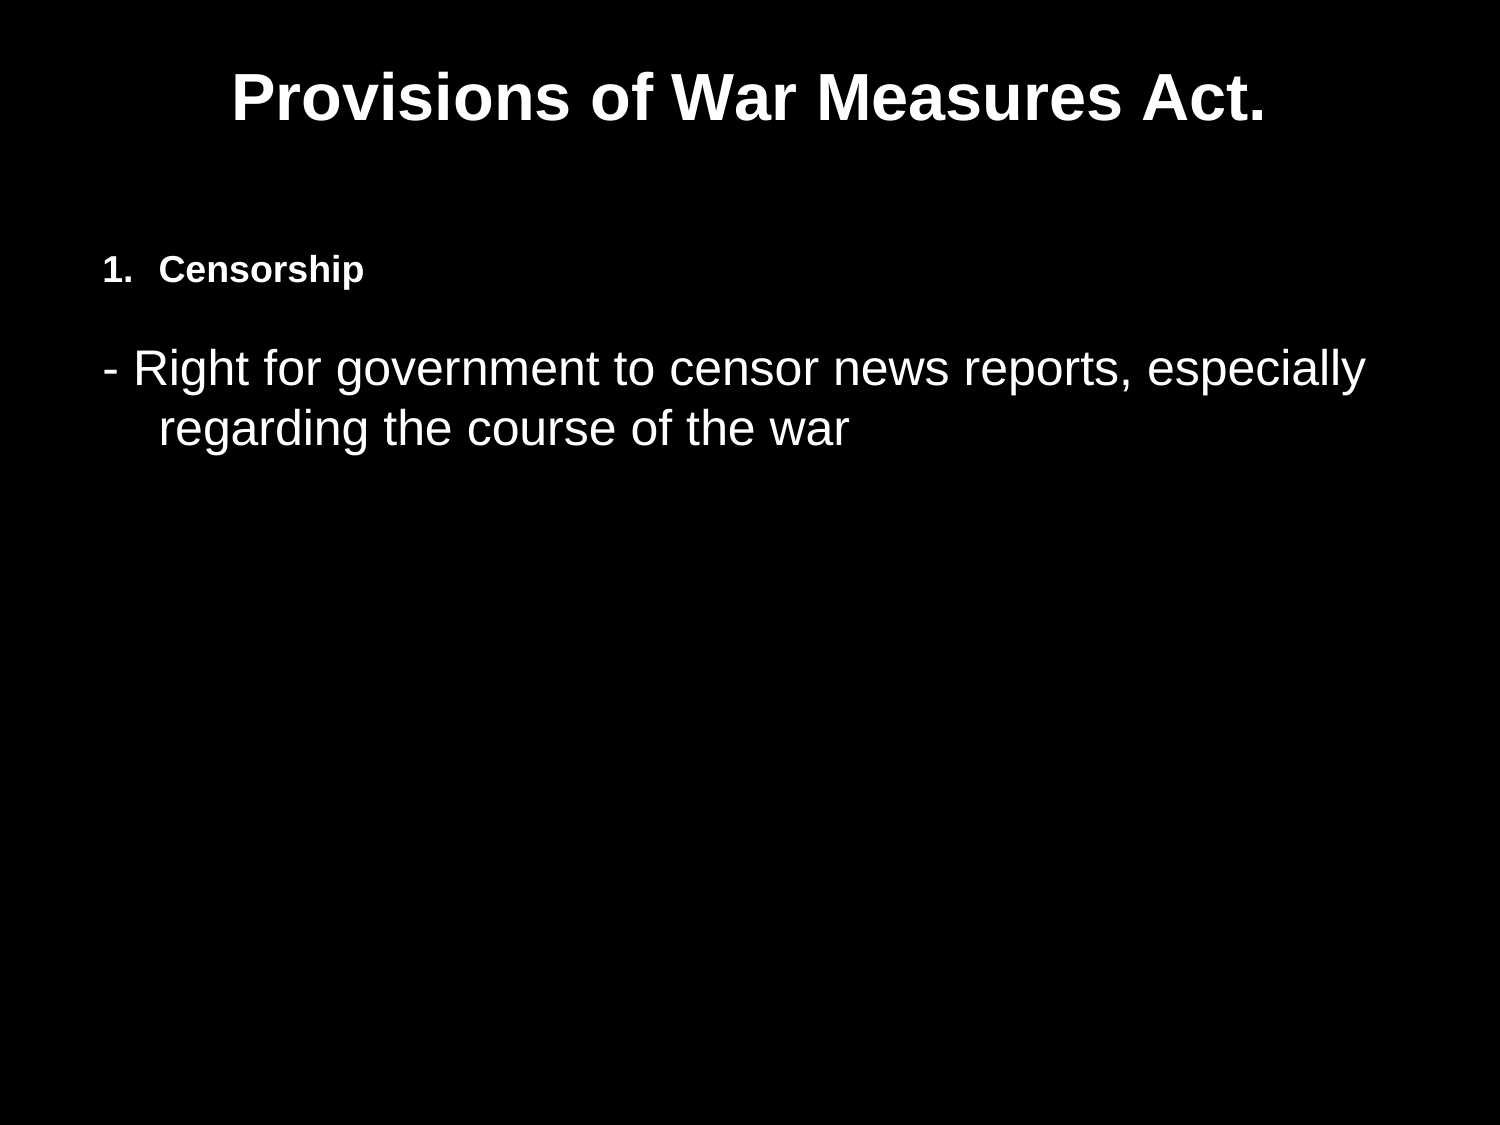

Provisions of War Measures Act.
Censorship
- Right for government to censor news reports, especially regarding the course of the war